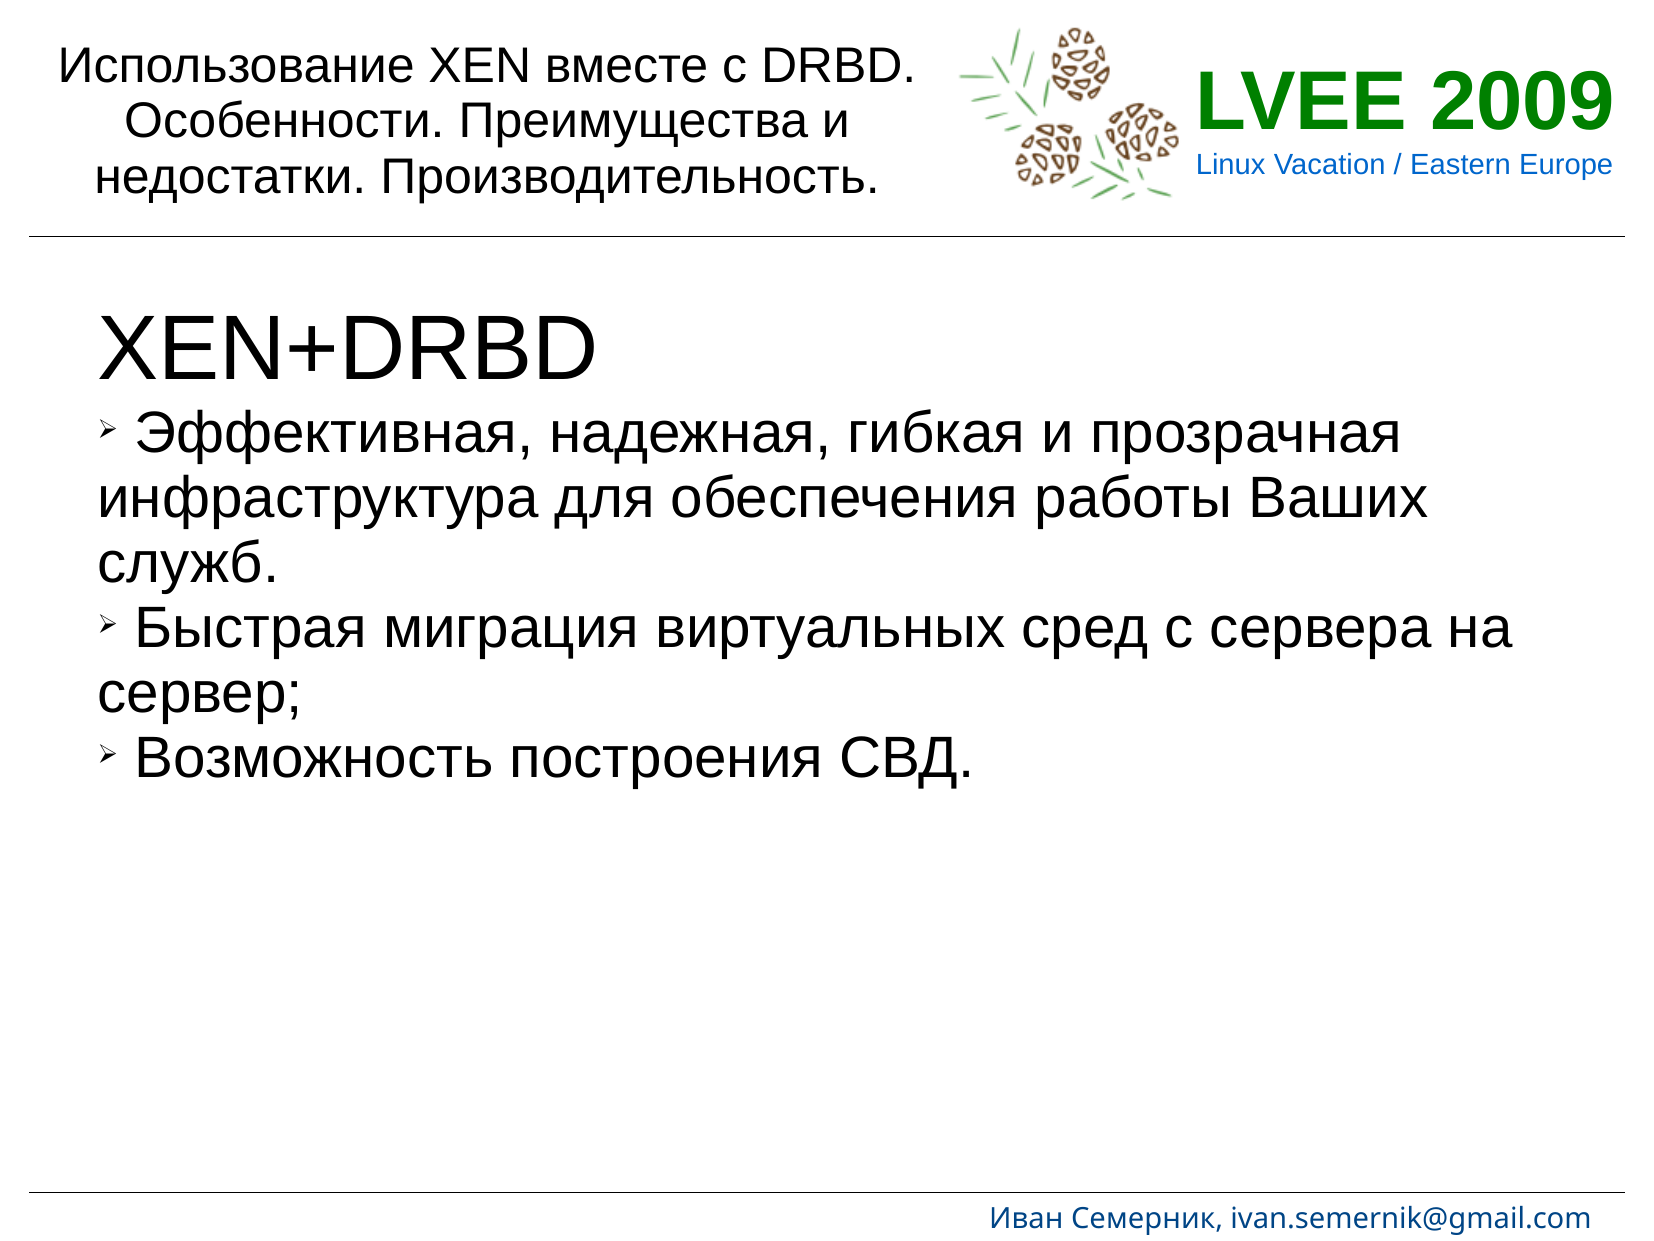

Использование XEN вместе с DRBD. Особенности. Преимущества и недостатки. Производительность.
LVEE 2009
Linux Vacation / Eastern Europe
XEN+DRBD
 Эффективная, надежная, гибкая и прозрачная инфраструктура для обеспечения работы Ваших служб.
 Быстрая миграция виртуальных сред с сервера на сервер;
 Возможность построения СВД.
Иван Семерник, ivan.semernik@gmail.com